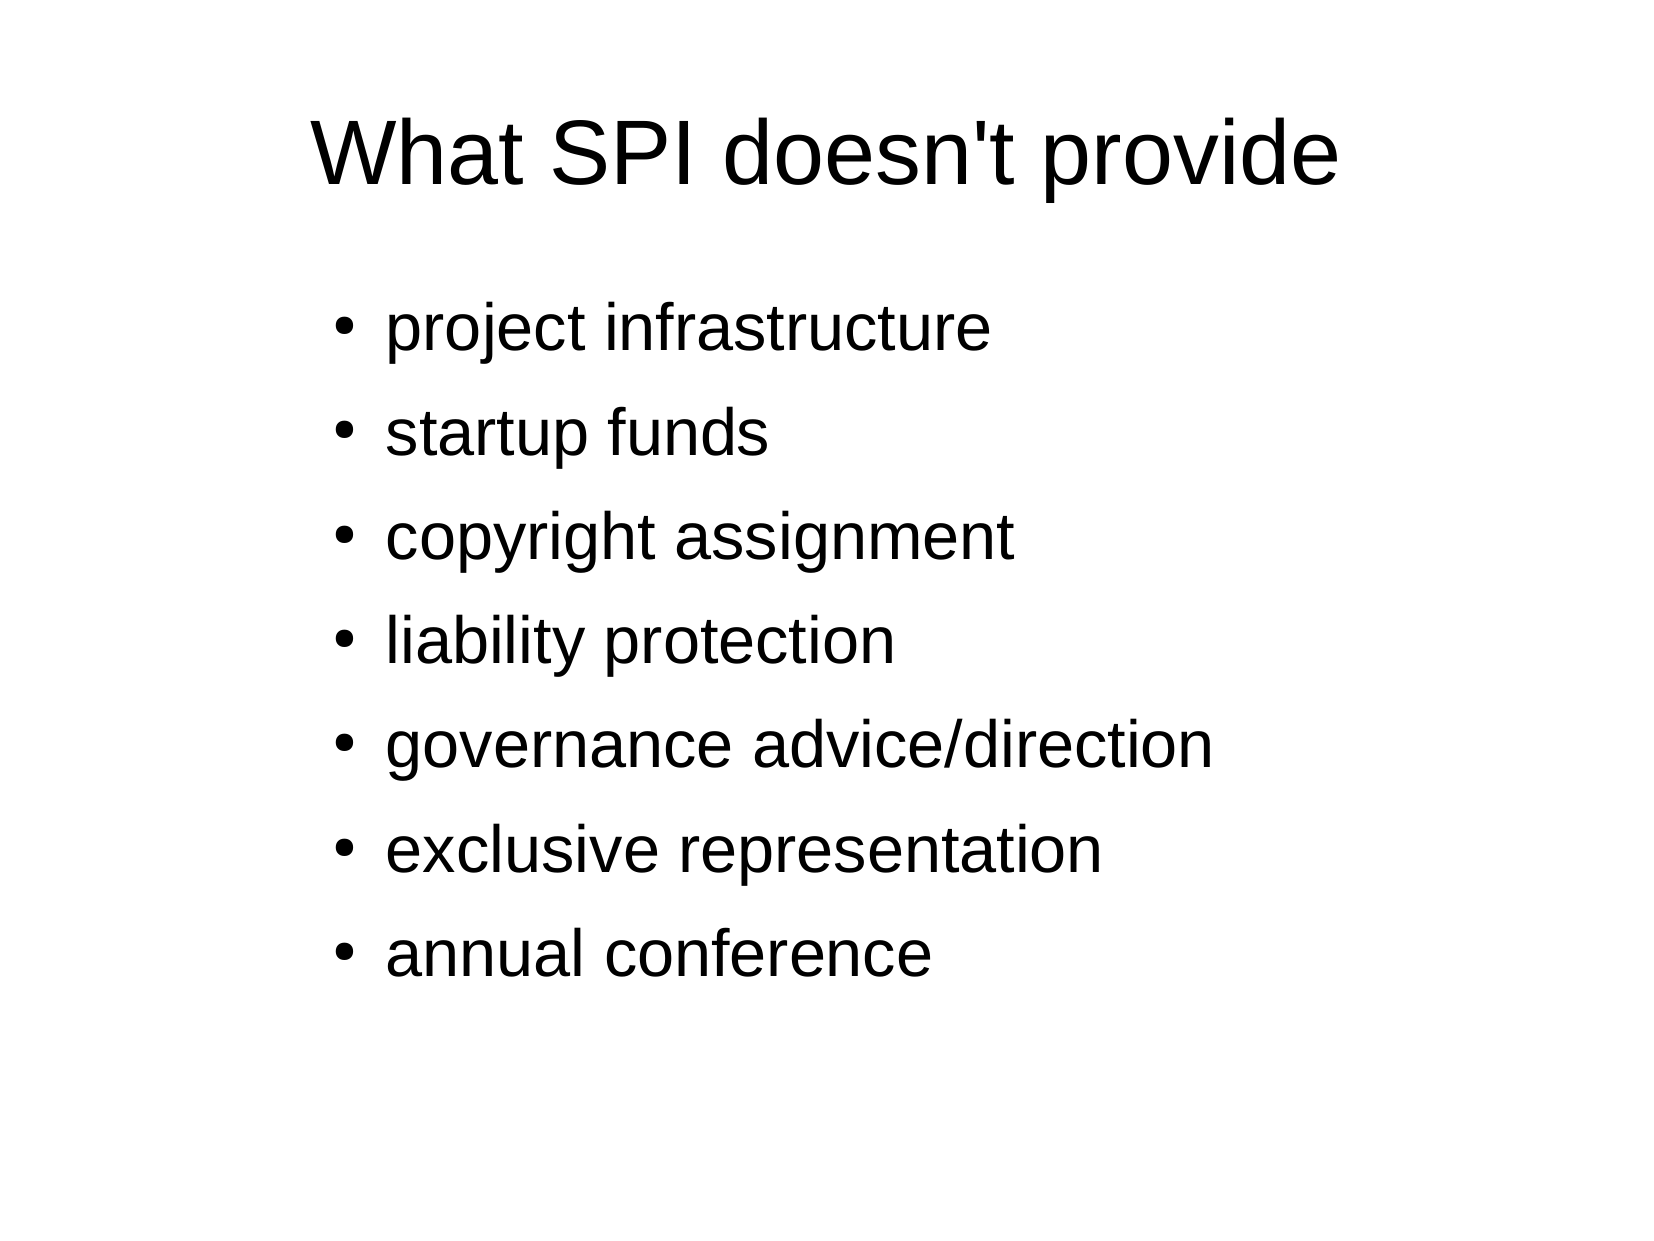

# What SPI doesn't provide
project infrastructure
startup funds
copyright assignment
liability protection
governance advice/direction
exclusive representation
annual conference